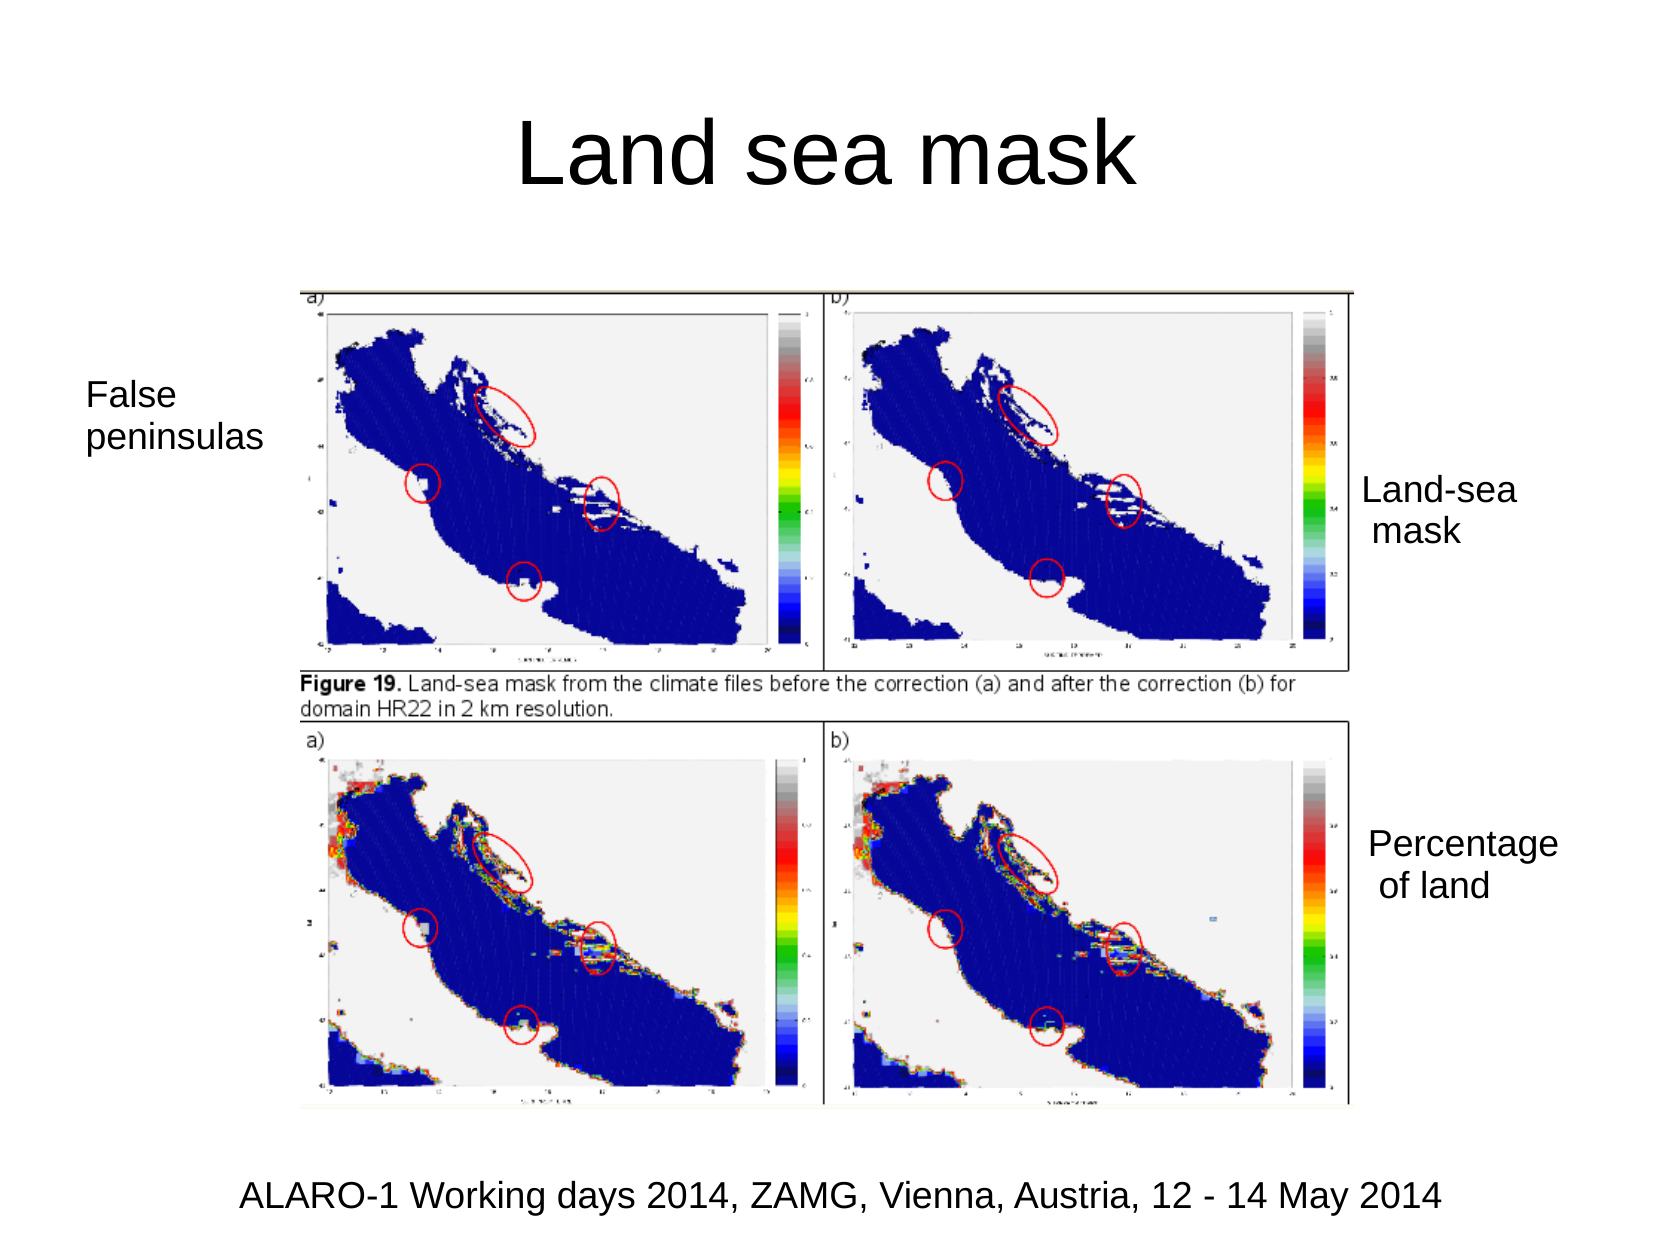

# Land sea mask
False
peninsulas
Land-sea
 mask
Percentage
 of land
ALARO-1 Working days 2014, ZAMG, Vienna, Austria, 12 - 14 May 2014